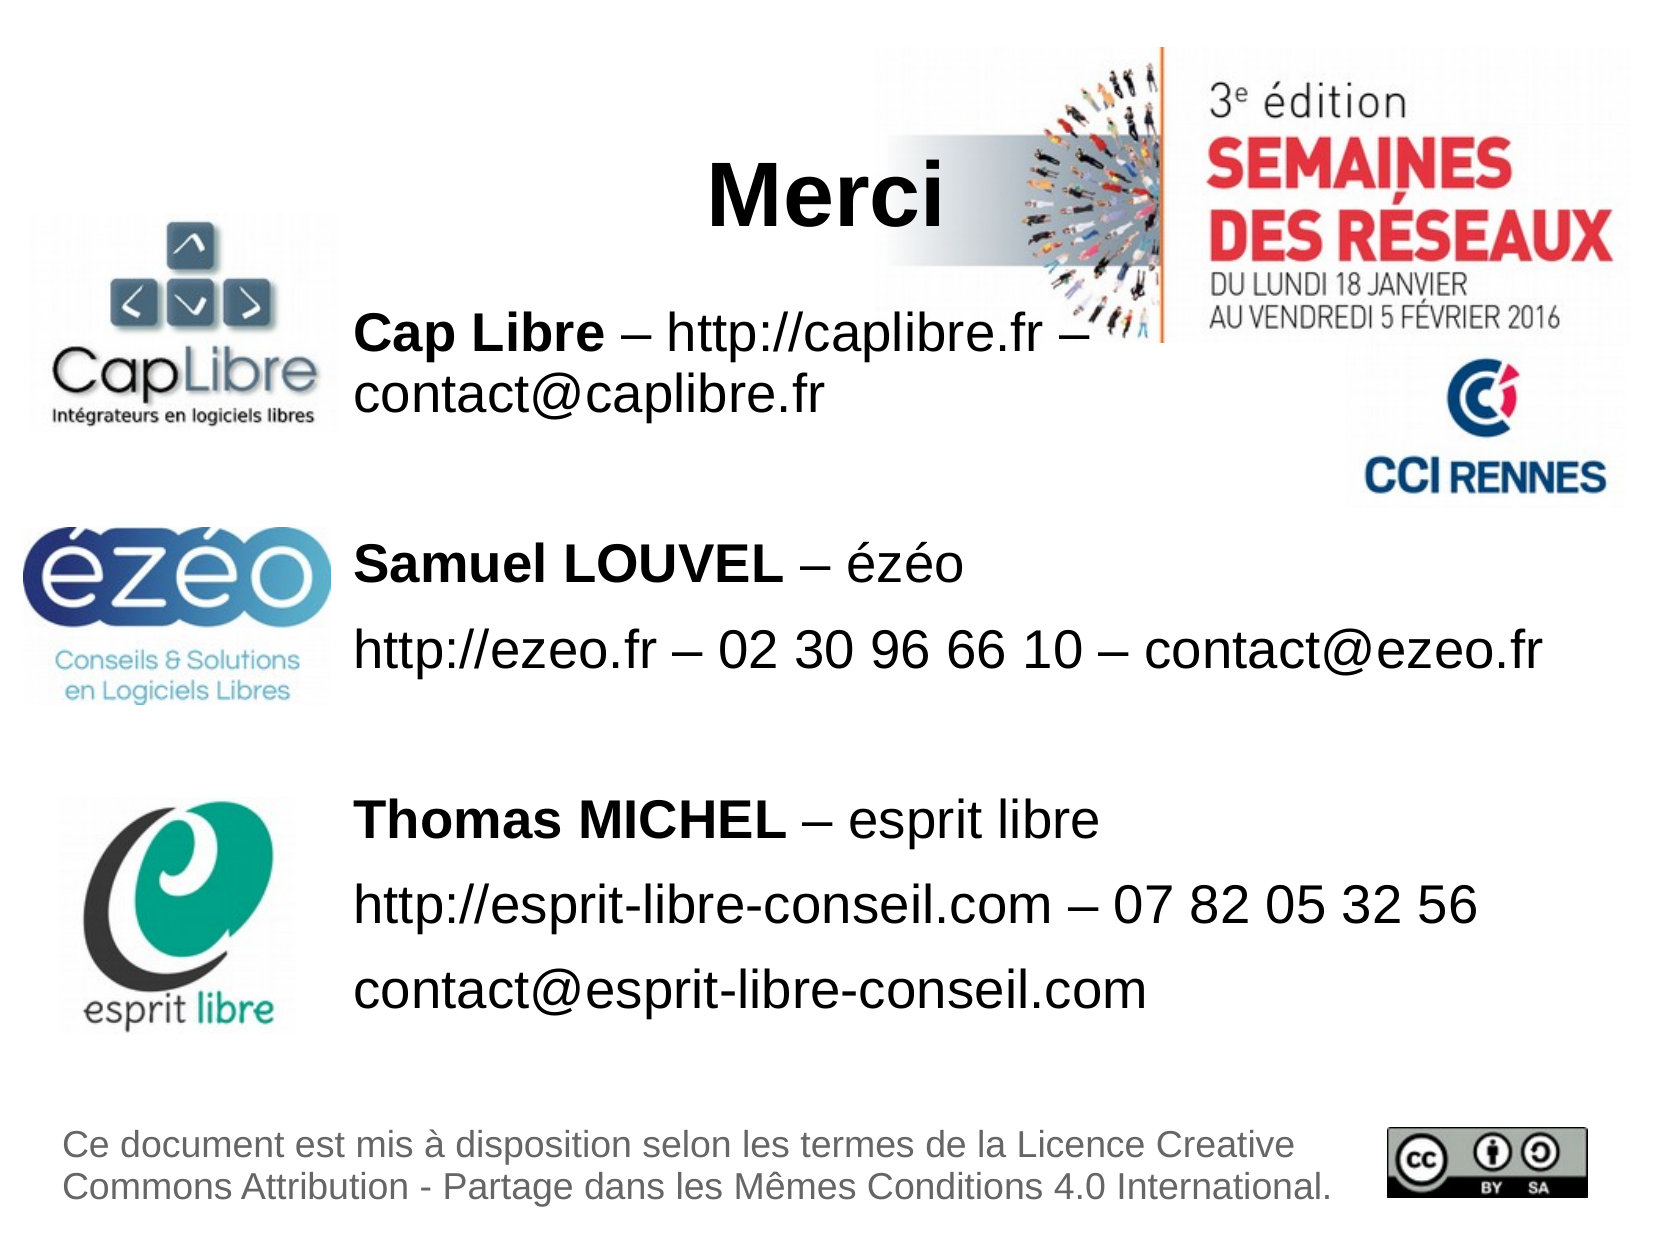

# Merci
Cap Libre – http://caplibre.fr – contact@caplibre.fr
Samuel LOUVEL – ézéo
http://ezeo.fr – 02 30 96 66 10 – contact@ezeo.fr
Thomas MICHEL – esprit libre
http://esprit-libre-conseil.com – 07 82 05 32 56
contact@esprit-libre-conseil.com
Ce document est mis à disposition selon les termes de la Licence Creative Commons Attribution - Partage dans les Mêmes Conditions 4.0 International.